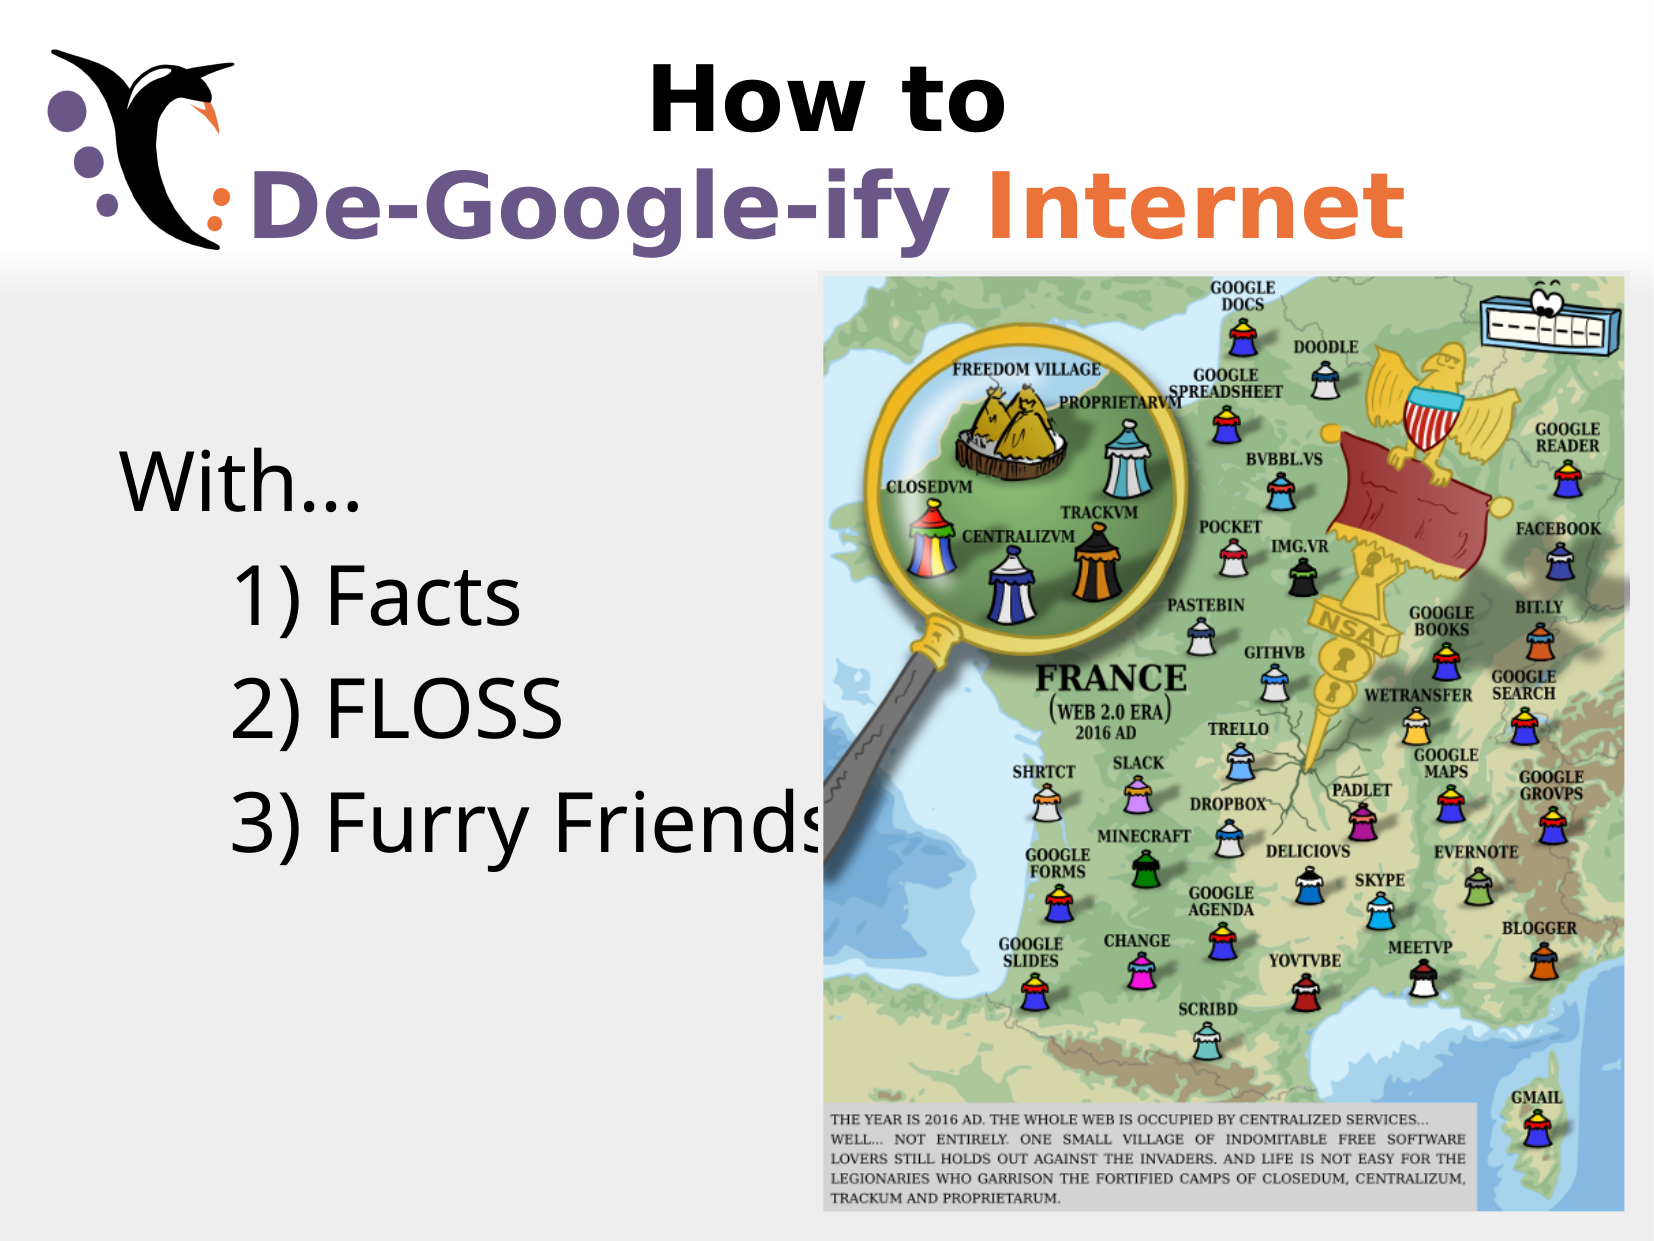

# How to De-Google-ify Internet
With…
 Facts
 FLOSS
 Furry Friends